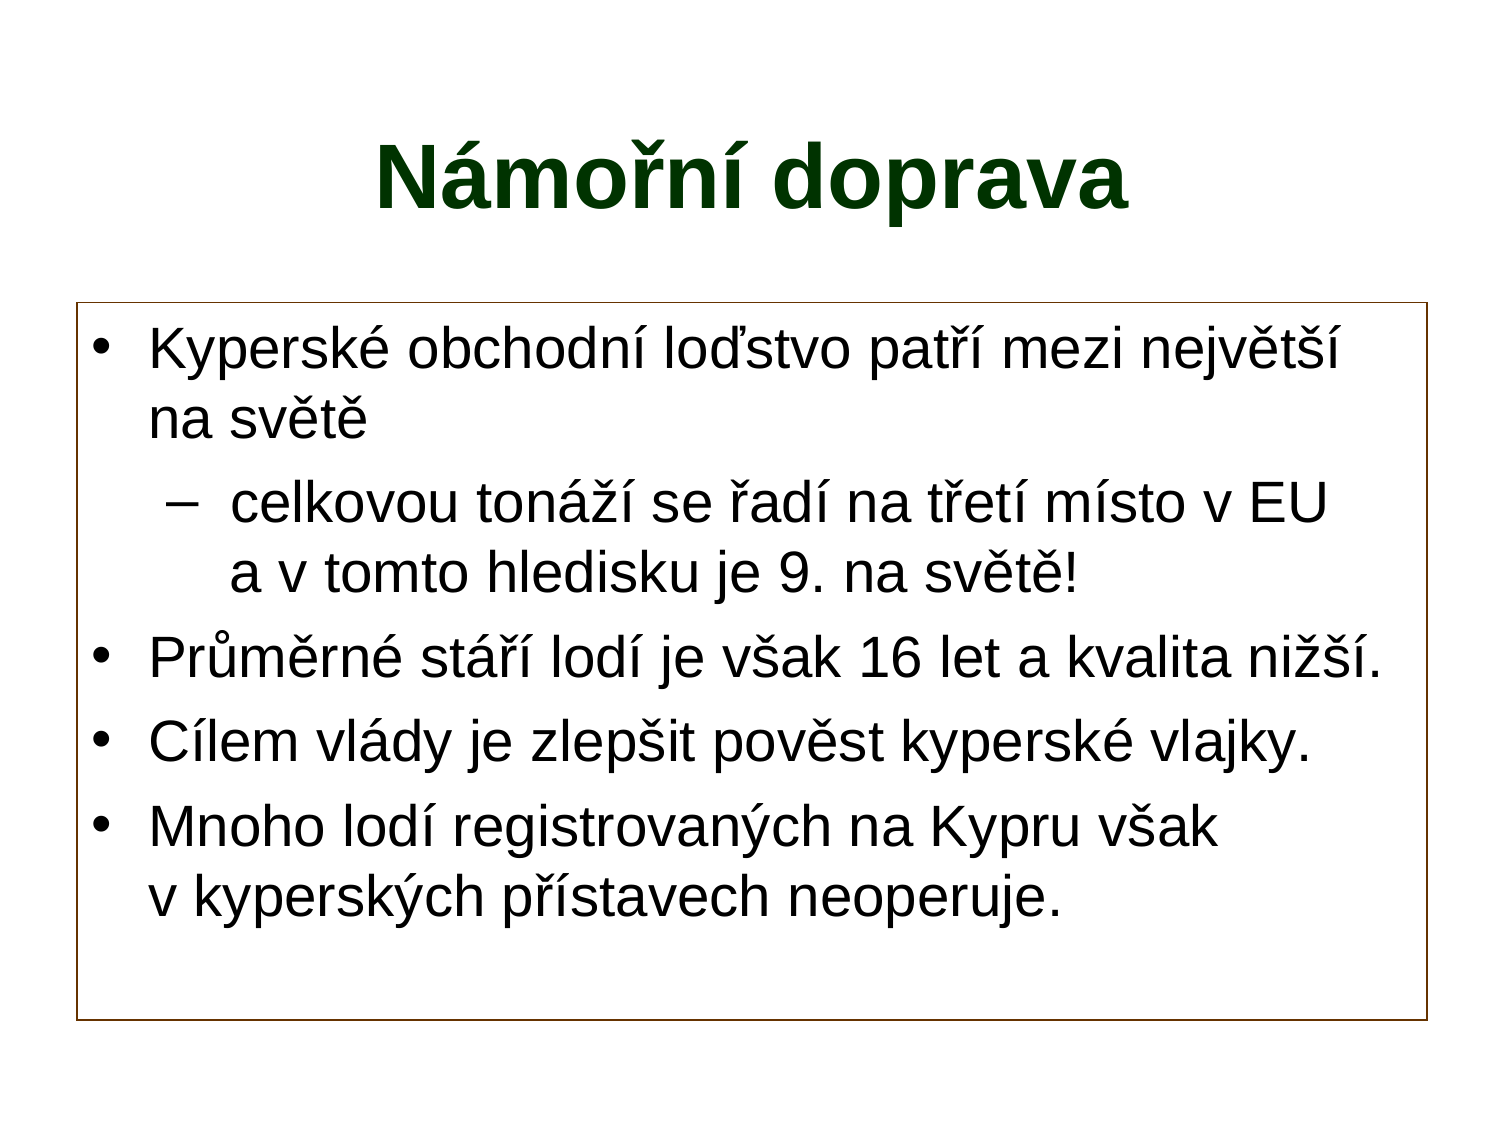

# Námořní doprava
Kyperské obchodní loďstvo patří mezi největší na světě
 celkovou tonáží se řadí na třetí místo v EU
 a v tomto hledisku je 9. na světě!
Průměrné stáří lodí je však 16 let a kvalita nižší.
Cílem vlády je zlepšit pověst kyperské vlajky.
Mnoho lodí registrovaných na Kypru však
v kyperských přístavech neoperuje.